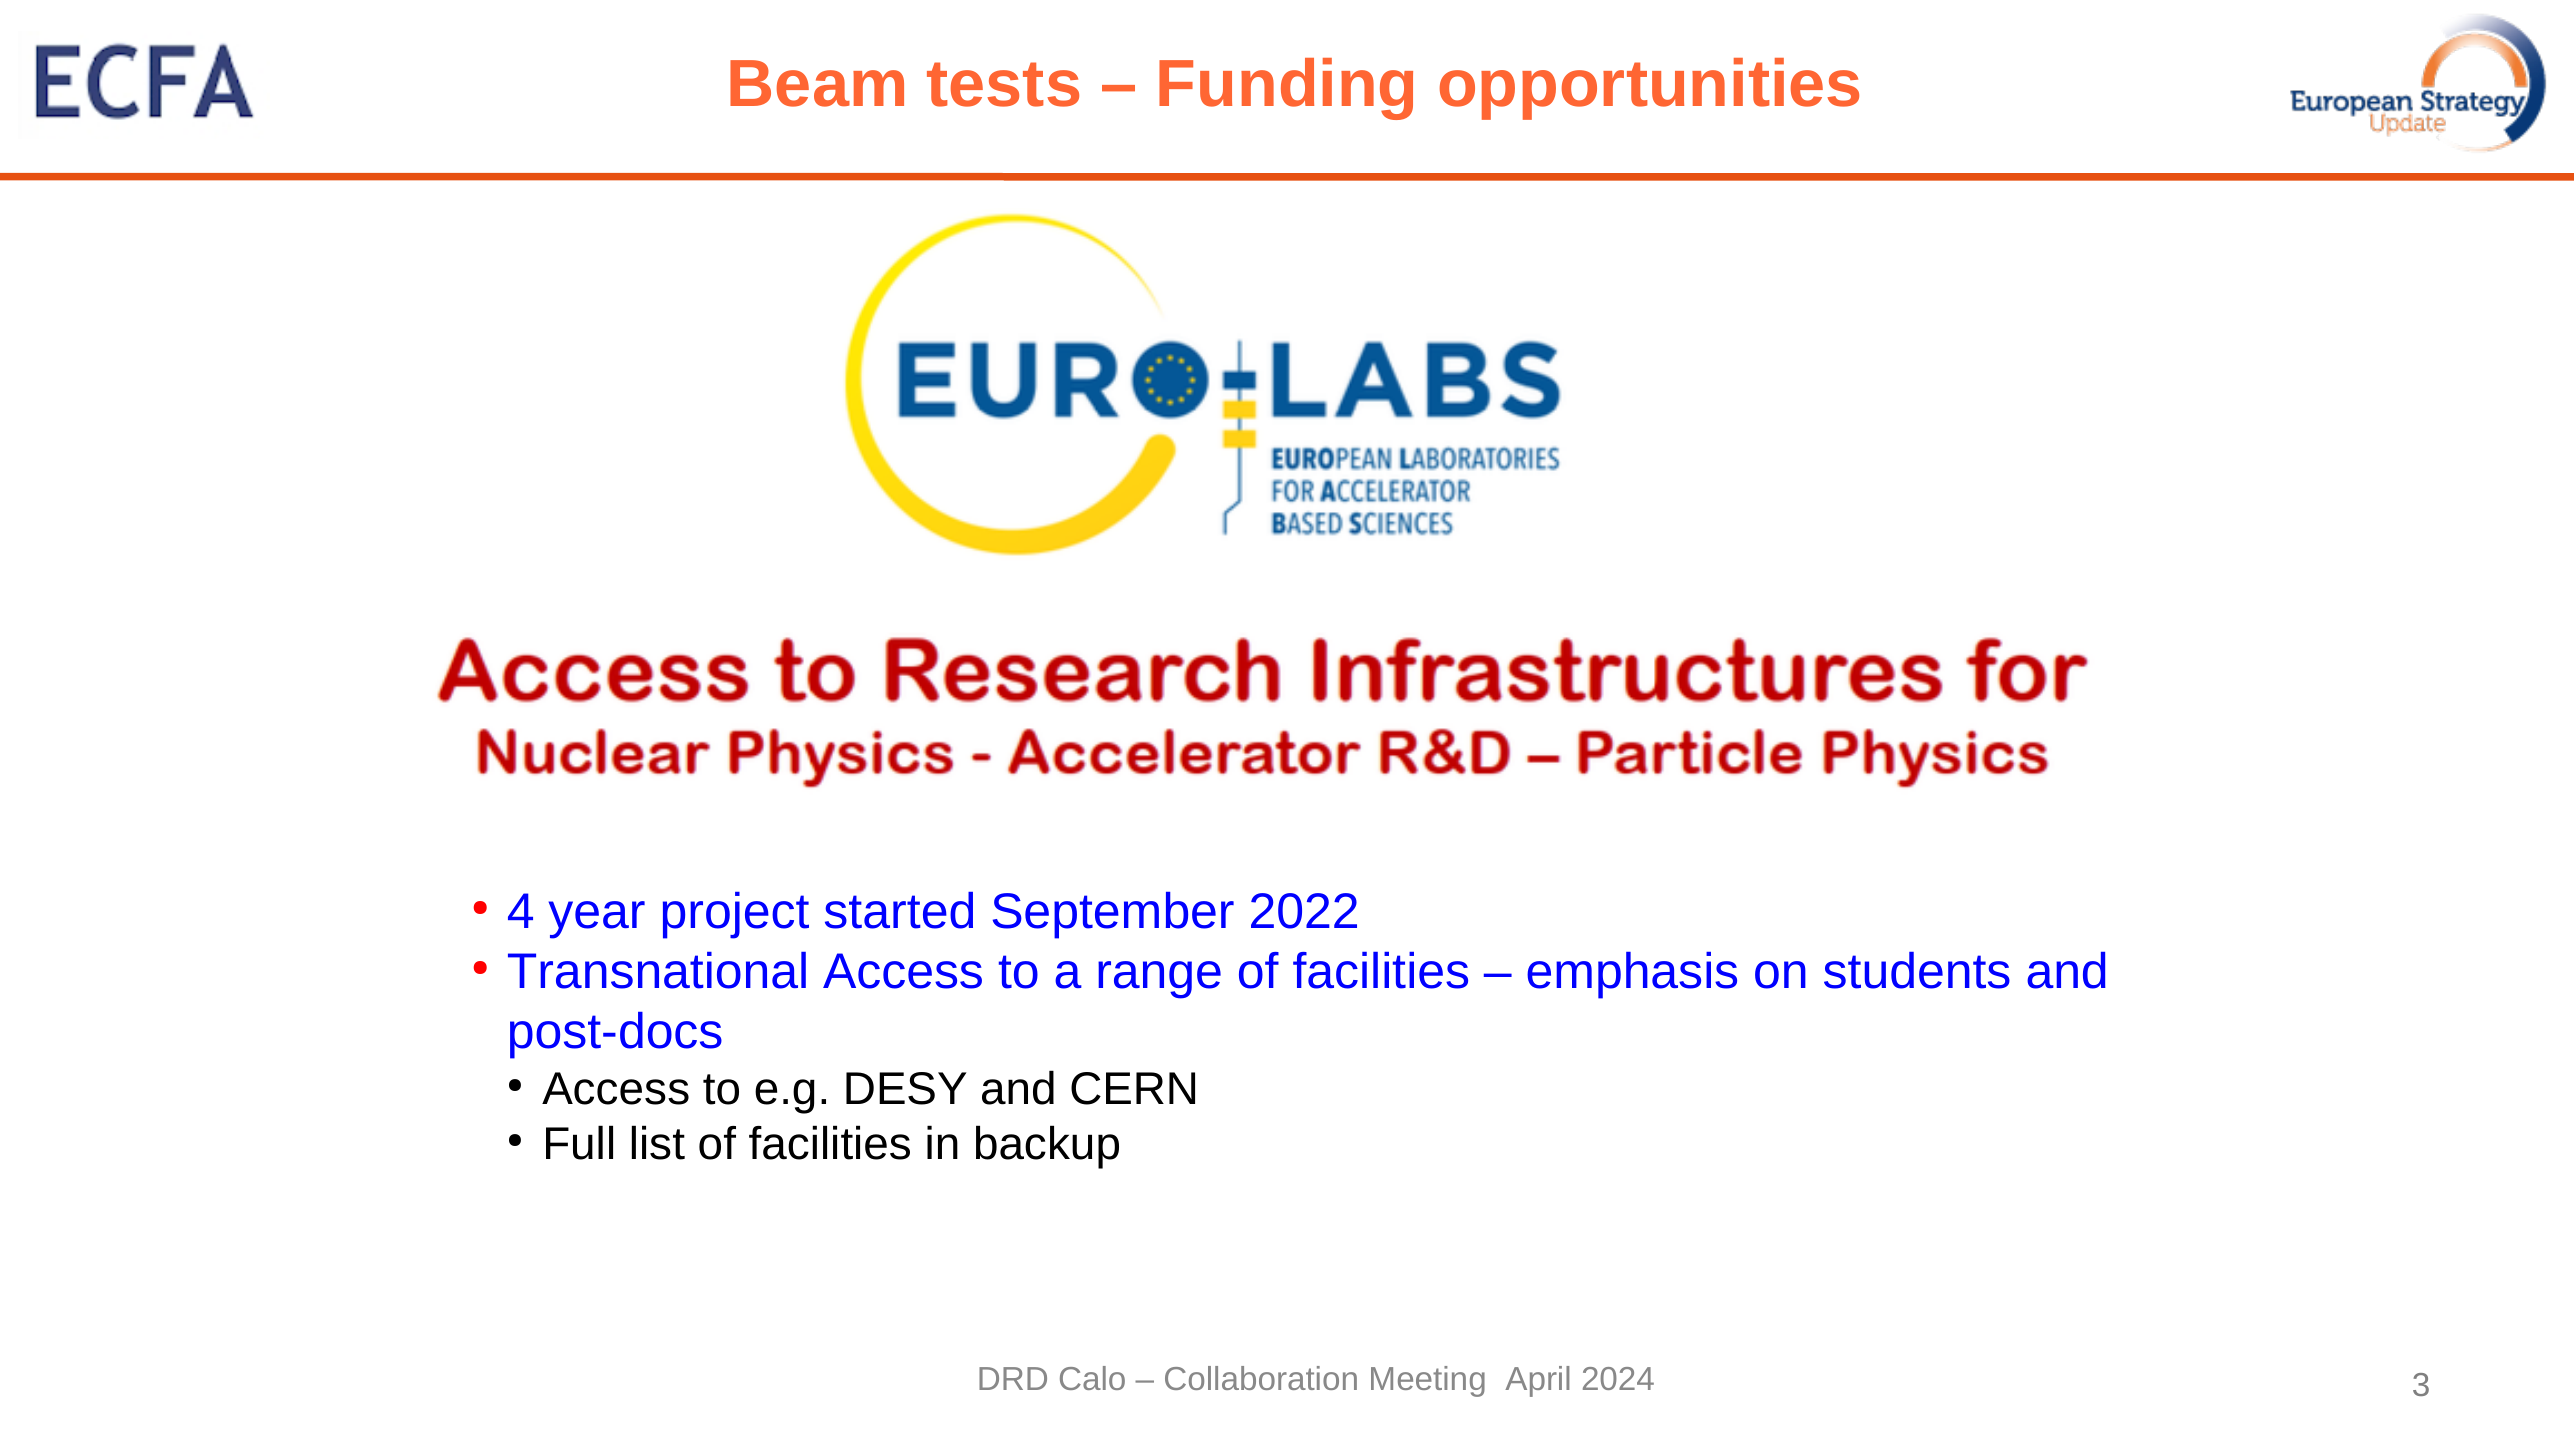

# Beam tests – Funding opportunities
4 year project started September 2022
Transnational Access to a range of facilities – emphasis on students and post-docs
Access to e.g. DESY and CERN
Full list of facilities in backup
3